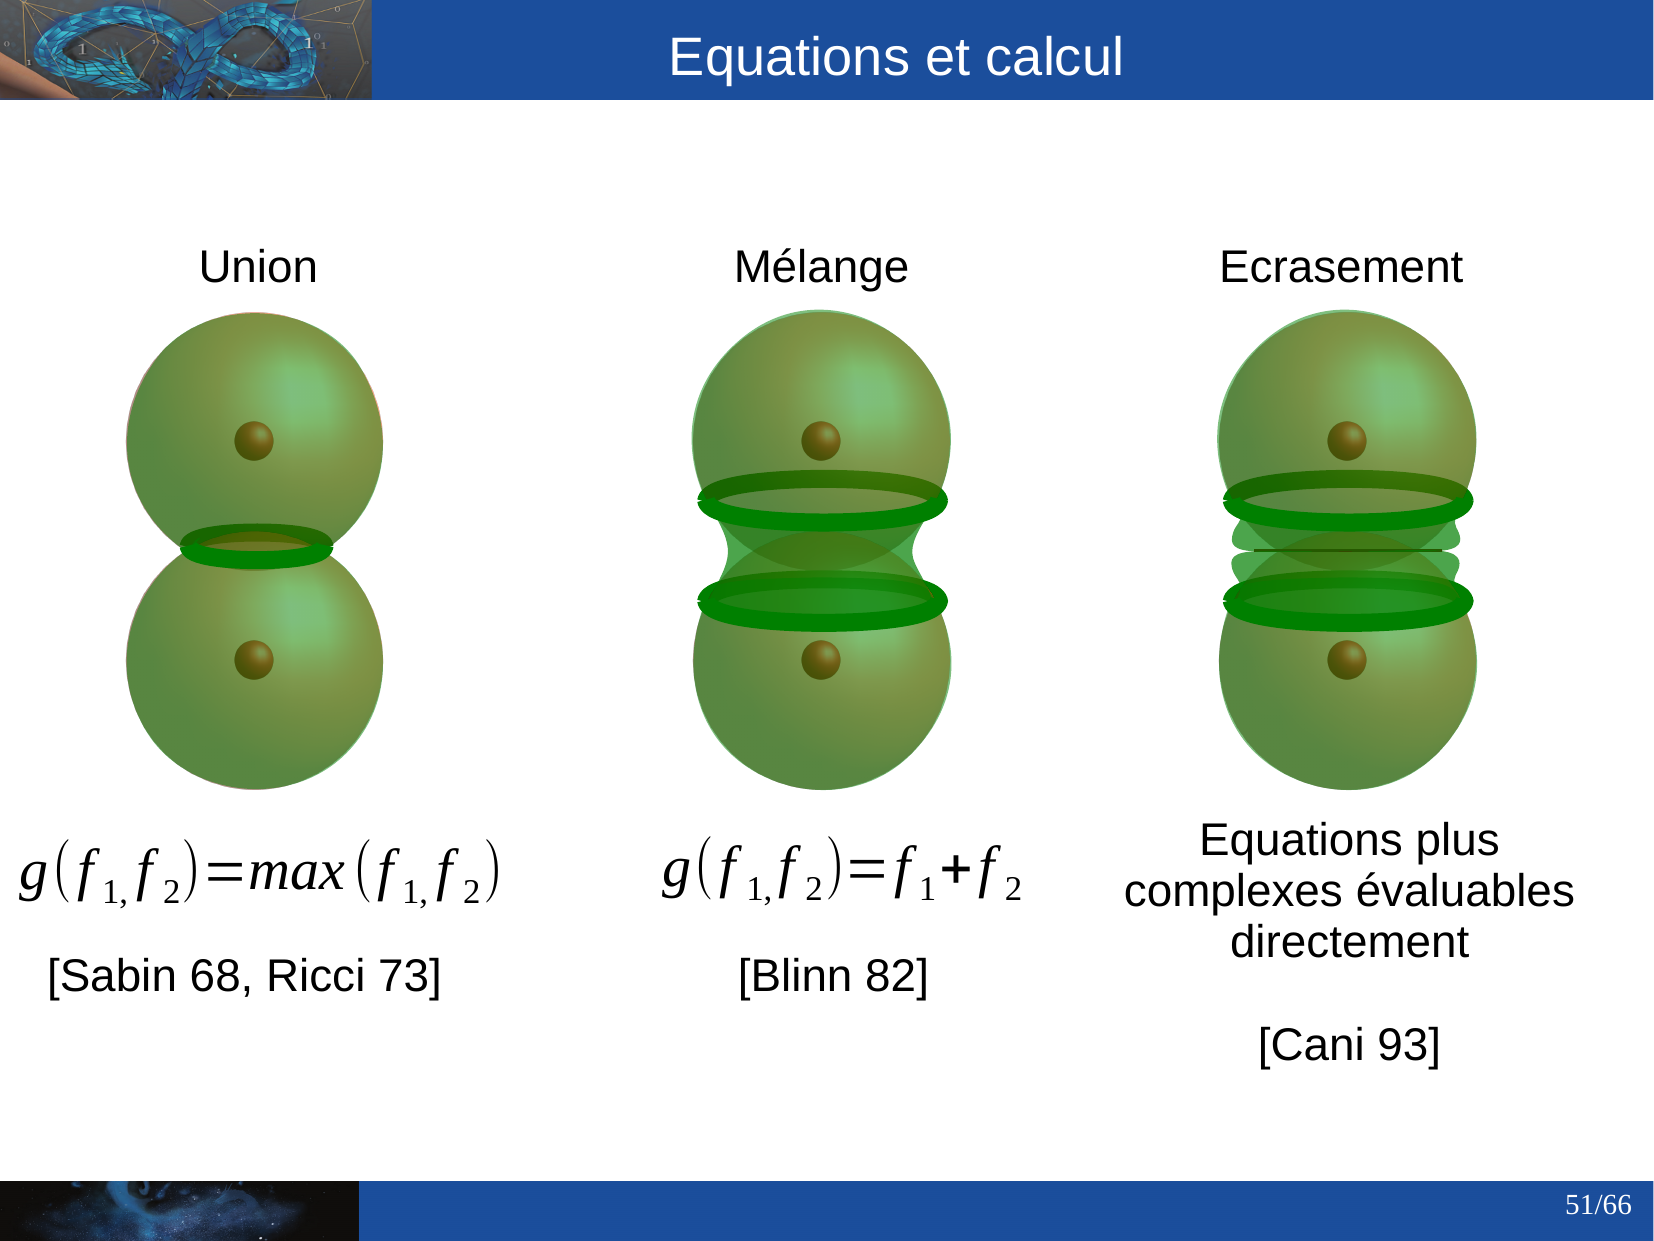

# Equations et calcul
Union
Mélange
Ecrasement
Equations plus complexes évaluables directement
[Cani 93]
[Sabin 68, Ricci 73]
[Blinn 82]
51